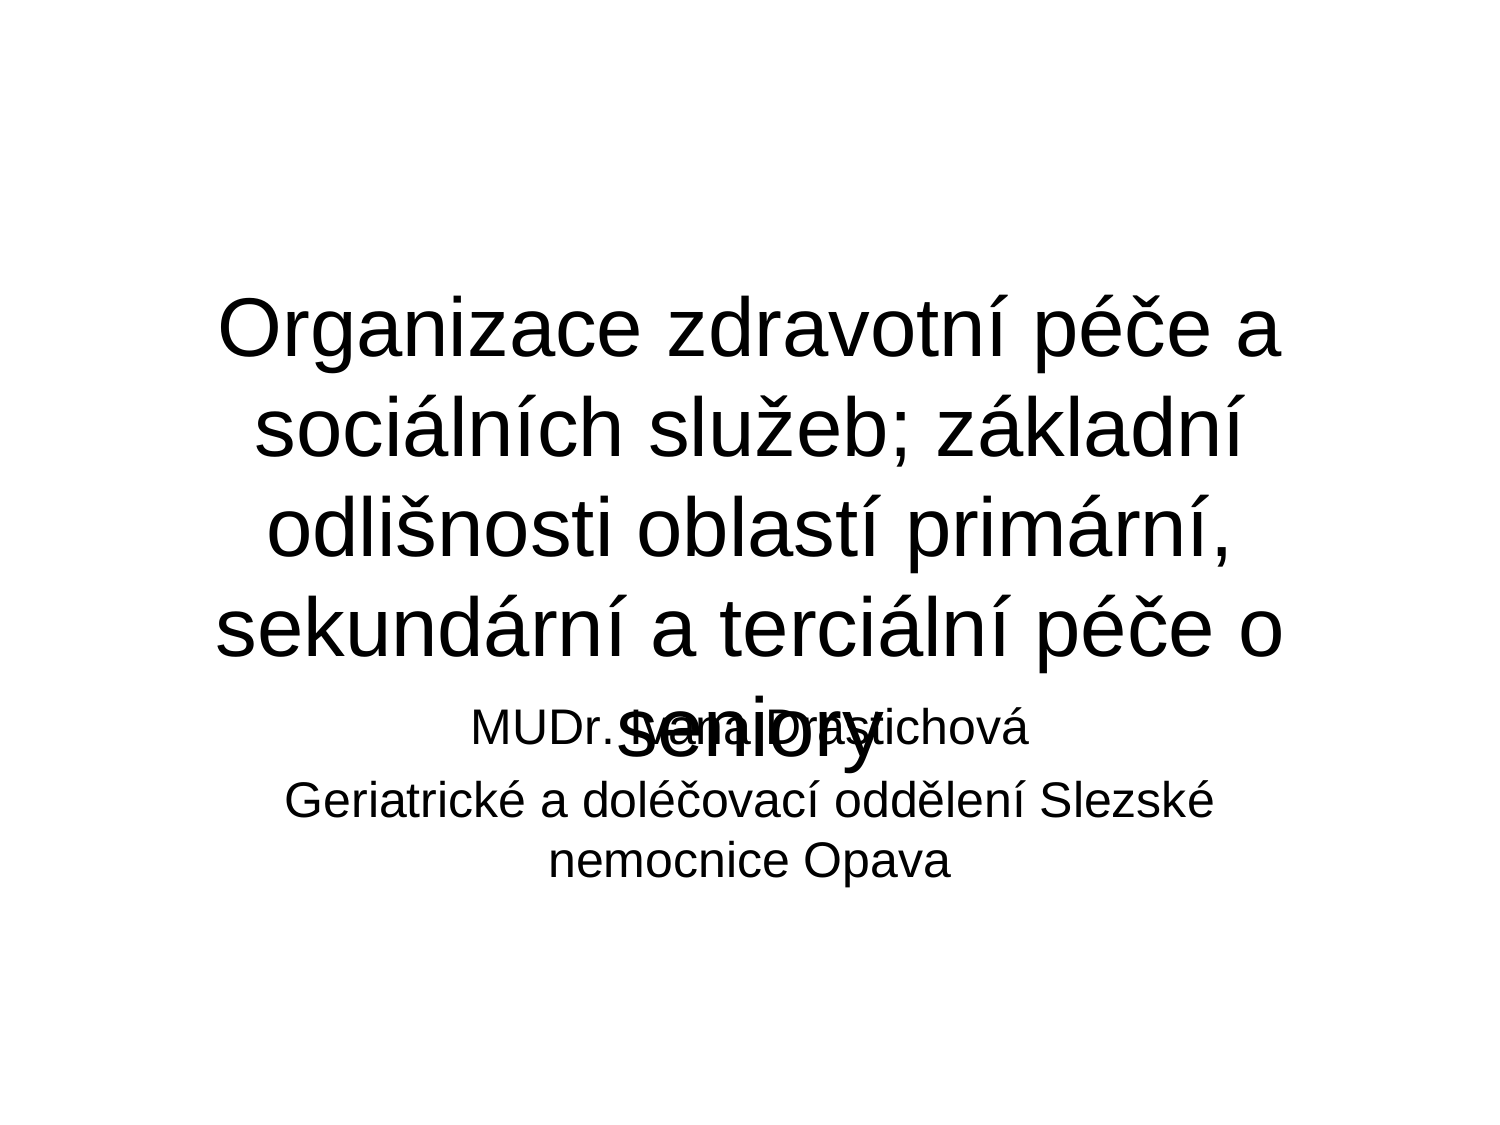

# Organizace zdravotní péče a sociálních služeb; základní odlišnosti oblastí primární, sekundární a terciální péče o seniory
MUDr. Ivana Drastichová
Geriatrické a doléčovací oddělení Slezské nemocnice Opava